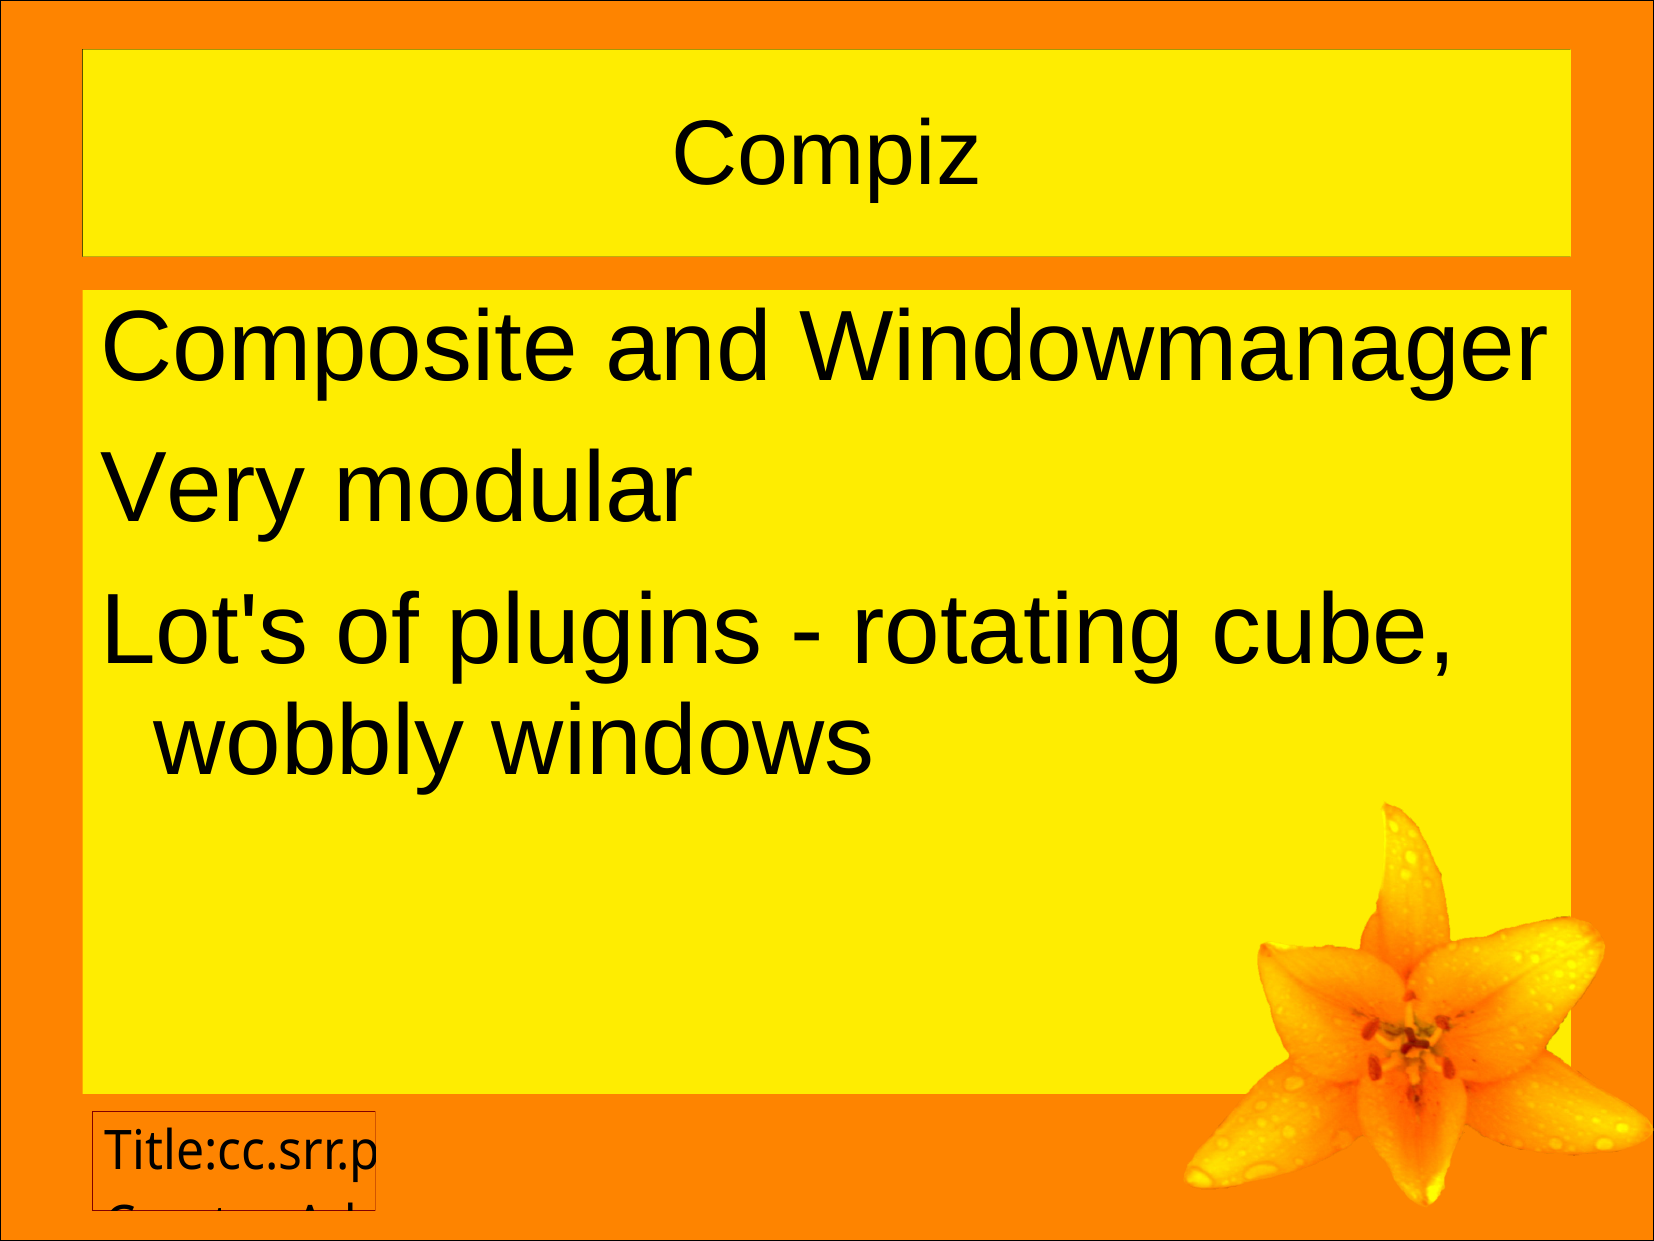

# Compiz
Composite and Windowmanager
Very modular
Lot's of plugins - rotating cube, wobbly windows